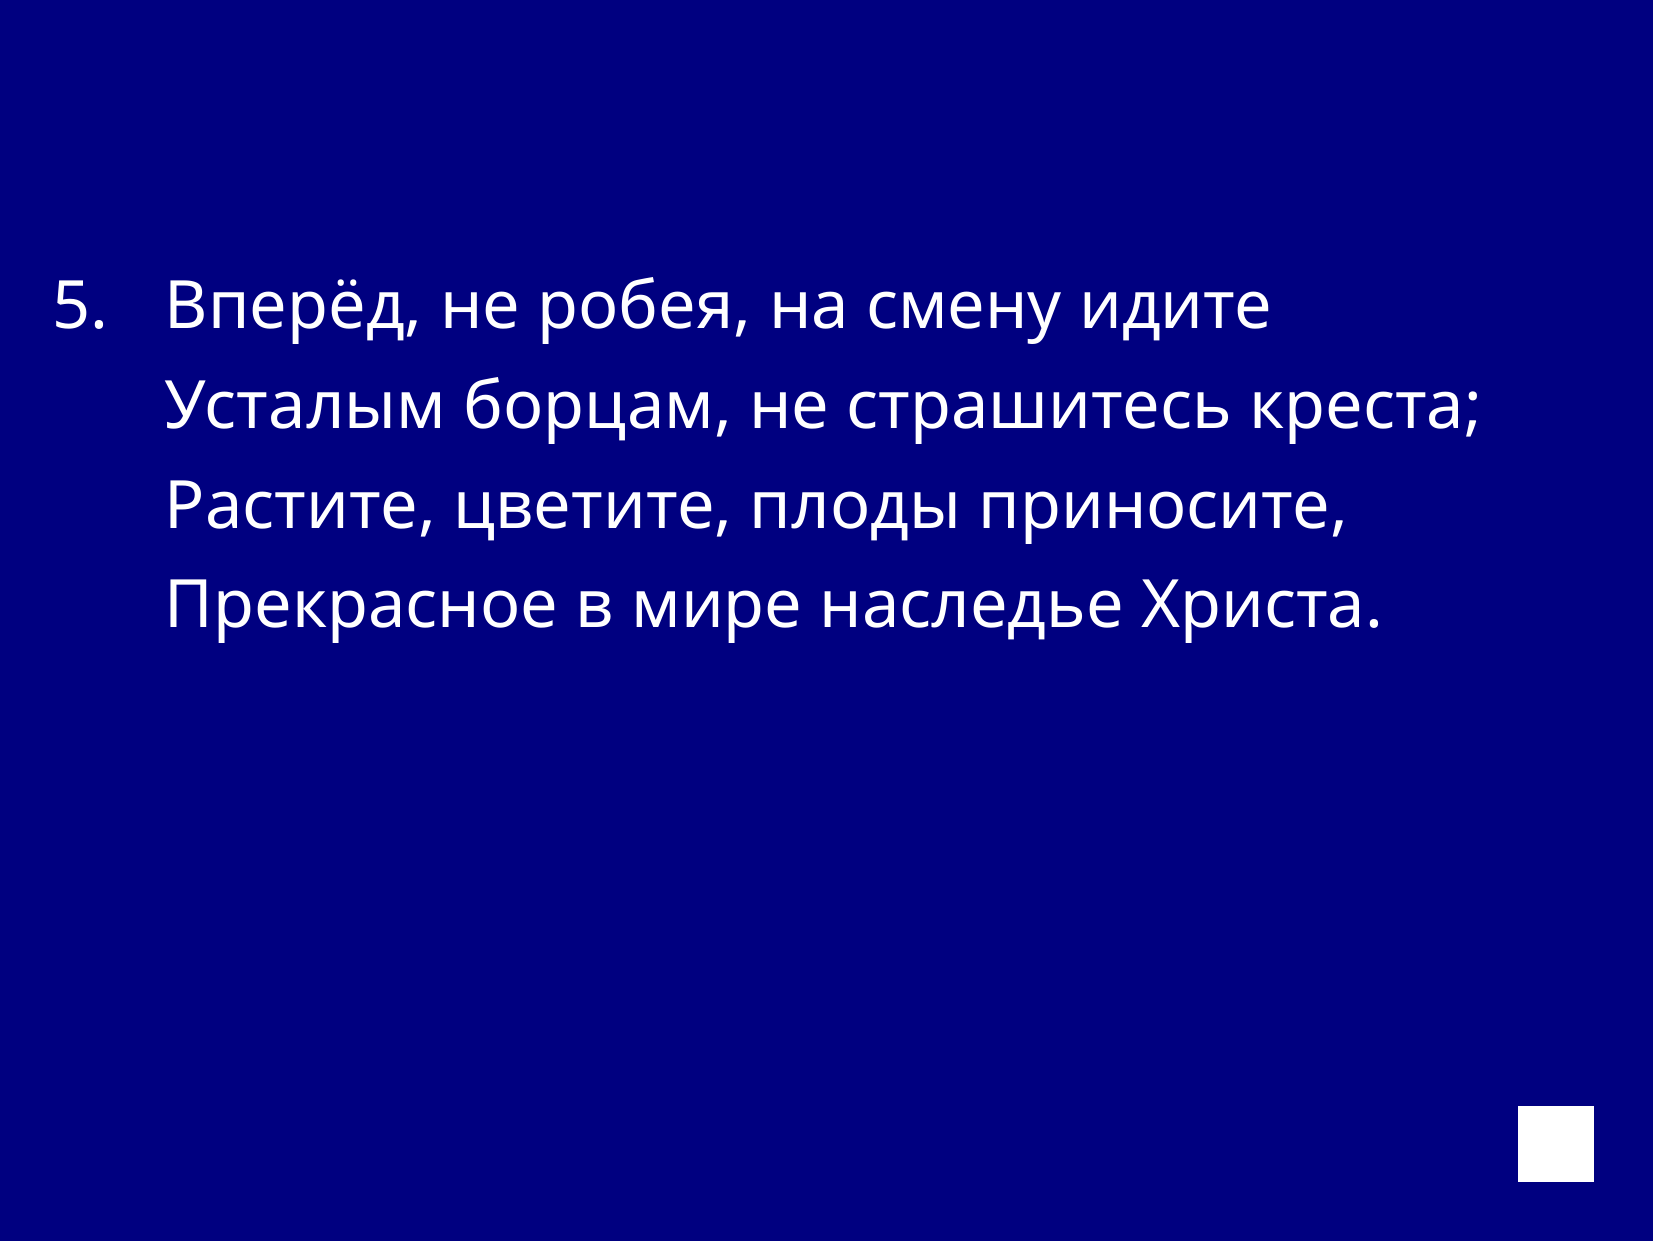

5.	Вперёд, не робея, на смену идите
	Усталым борцам, не страшитесь креста;
	Растите, цветите, плоды приносите,
	Прекрасное в мире наследье Христа.